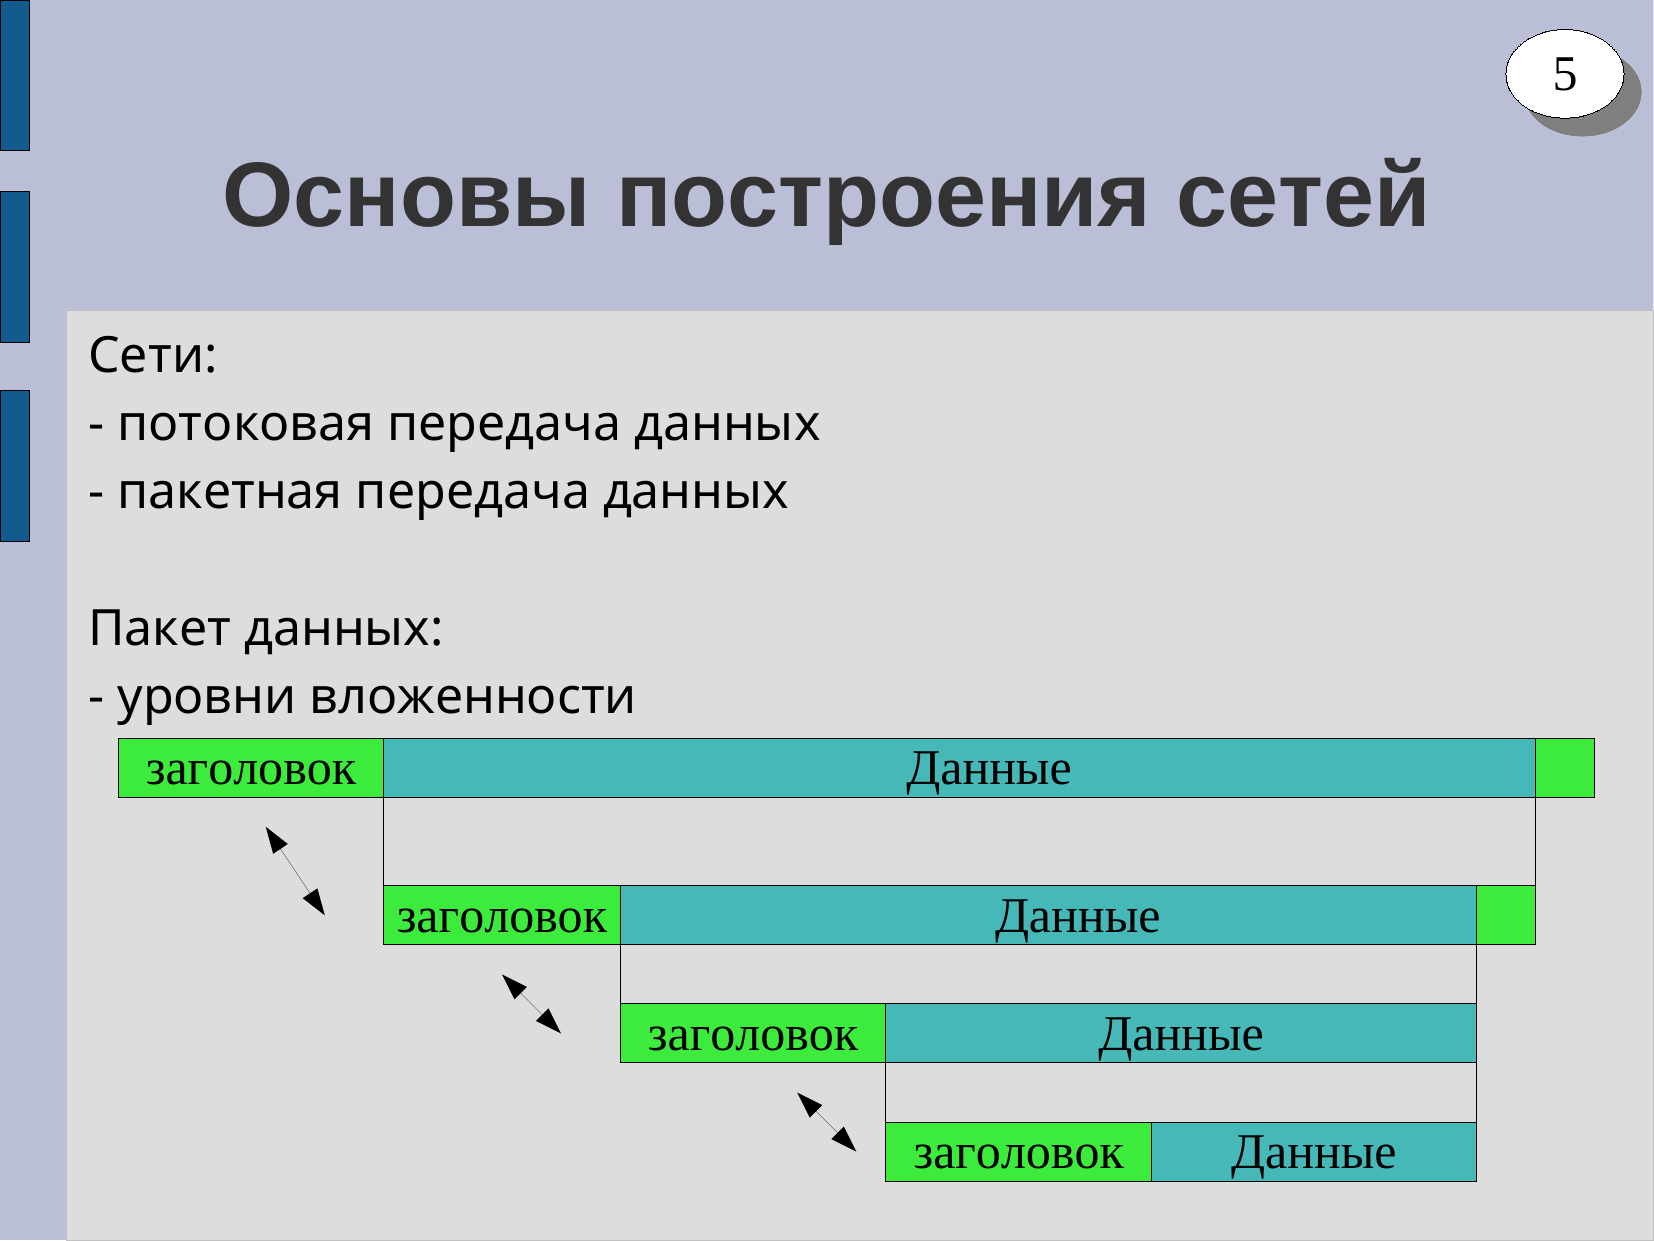

5
# Основы построения сетей
Сети:
- потоковая передача данных
- пакетная передача данных
Пакет данных:
- уровни вложенности
заголовок
Данные
заголовок
Данные
заголовок
Данные
заголовок
Данные